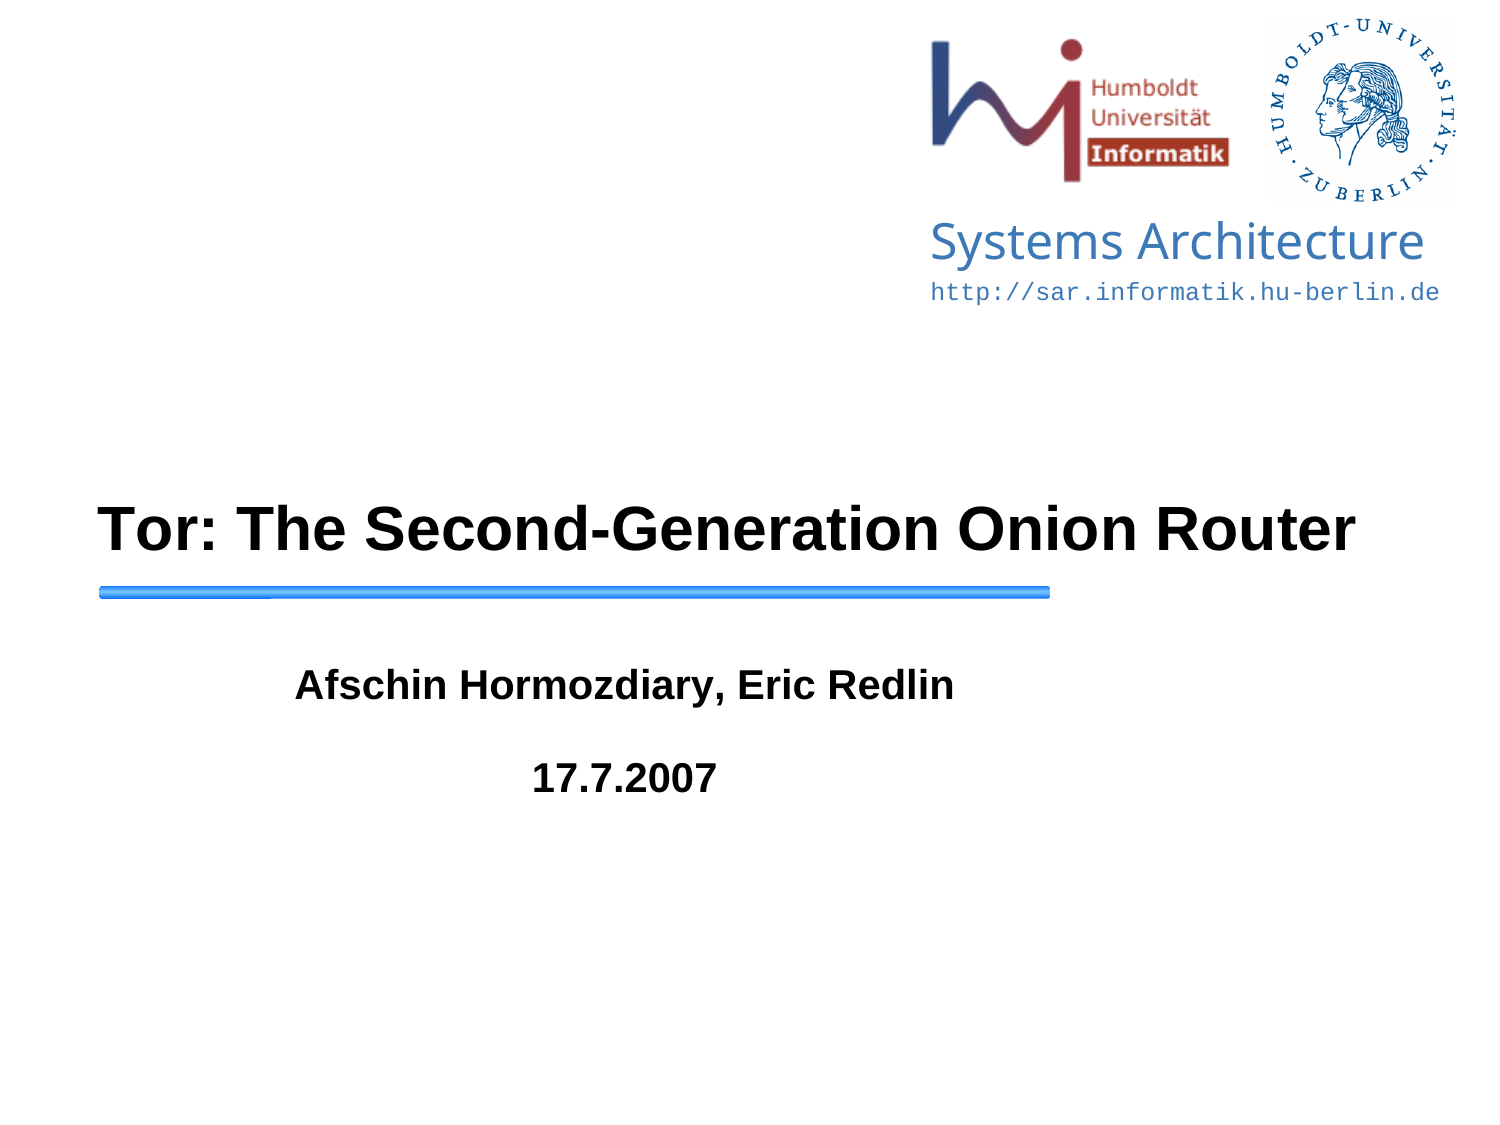

# Tor: The Second-Generation Onion Router
Afschin Hormozdiary, Eric Redlin
17.7.2007